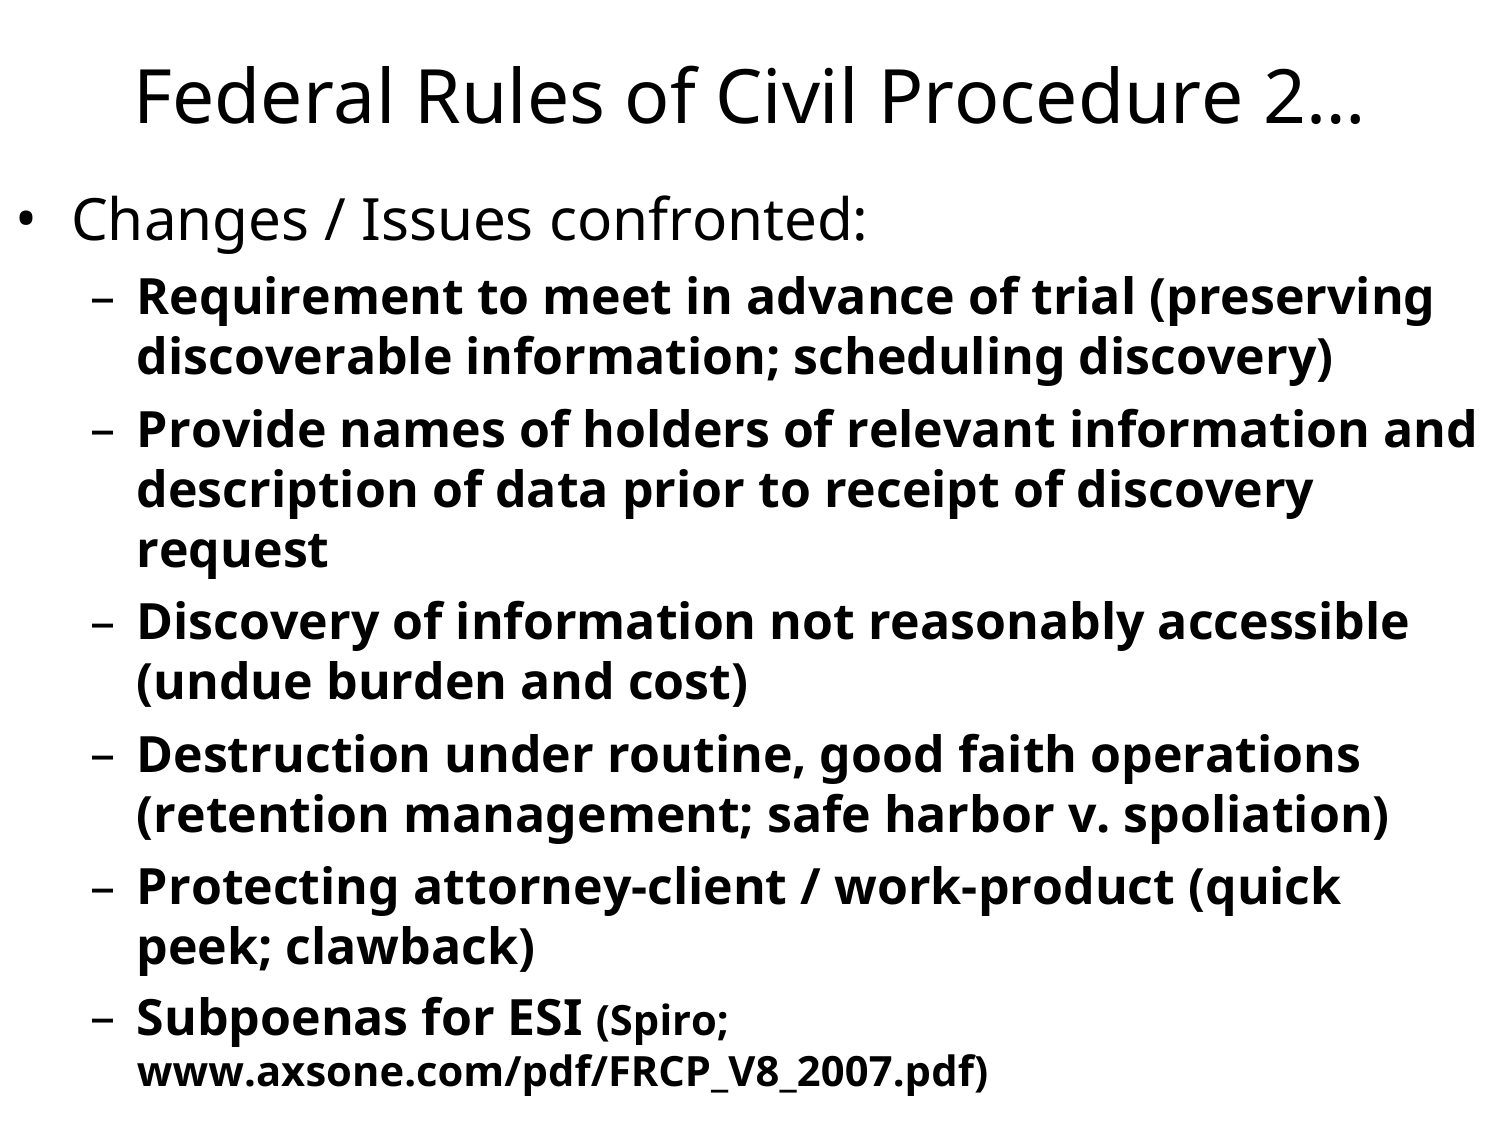

# Federal Rules of Civil Procedure 2…
Changes / Issues confronted:
Requirement to meet in advance of trial (preserving discoverable information; scheduling discovery)
Provide names of holders of relevant information and description of data prior to receipt of discovery request
Discovery of information not reasonably accessible (undue burden and cost)
Destruction under routine, good faith operations (retention management; safe harbor v. spoliation)
Protecting attorney-client / work-product (quick peek; clawback)
Subpoenas for ESI (Spiro; www.axsone.com/pdf/FRCP_V8_2007.pdf)